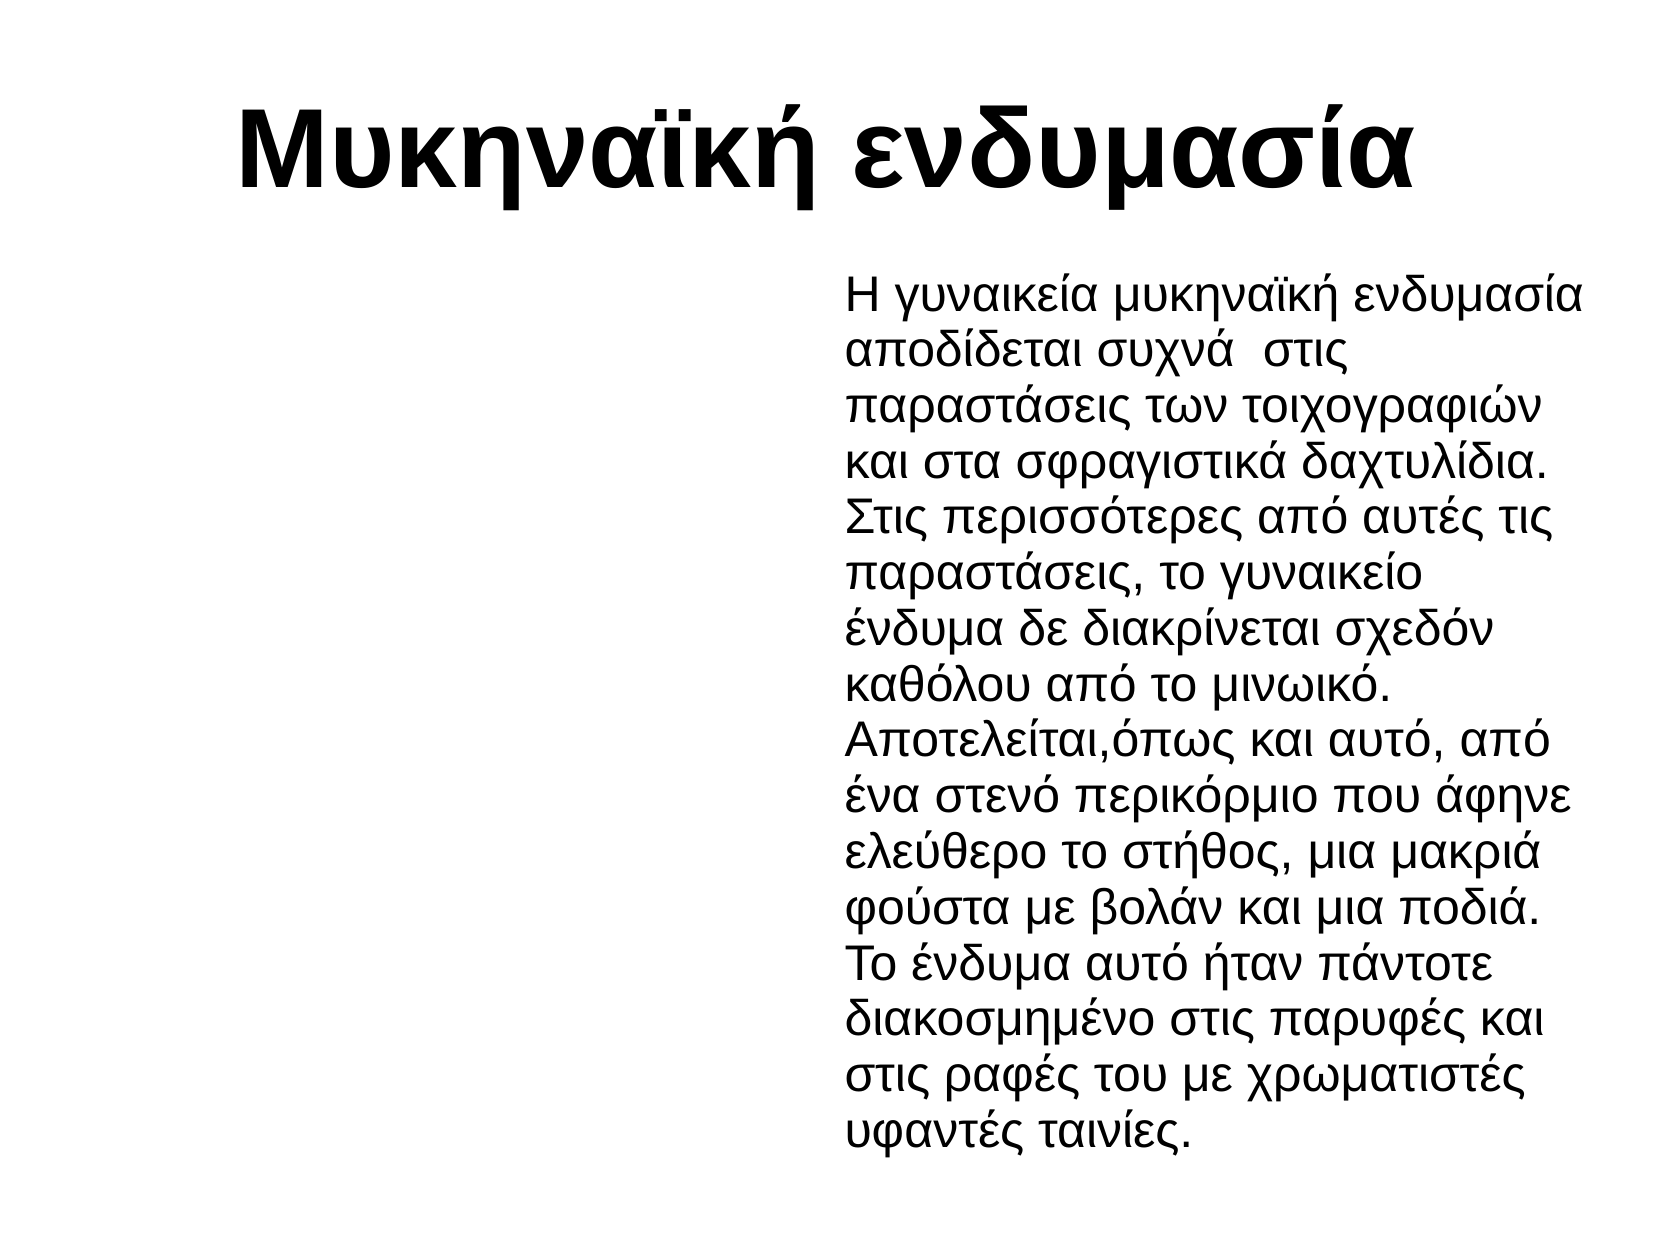

# Μυκηναϊκή ενδυμασία
Η γυναικεία μυκηναϊκή ενδυμασία αποδίδεται συχνά στις παραστάσεις των τοιχογραφιών και στα σφραγιστικά δαχτυλίδια. Στις περισσότερες από αυτές τις παραστάσεις, το γυναικείο ένδυμα δε διακρίνεται σχεδόν καθόλου από το μινωικό. Αποτελείται,όπως και αυτό, από ένα στενό περικόρμιο που άφηνε ελεύθερο το στήθος, μια μακριά φούστα με βολάν και μια ποδιά. Το ένδυμα αυτό ήταν πάντοτε διακοσμημένο στις παρυφές και στις ραφές του με χρωματιστές υφαντές ταινίες.